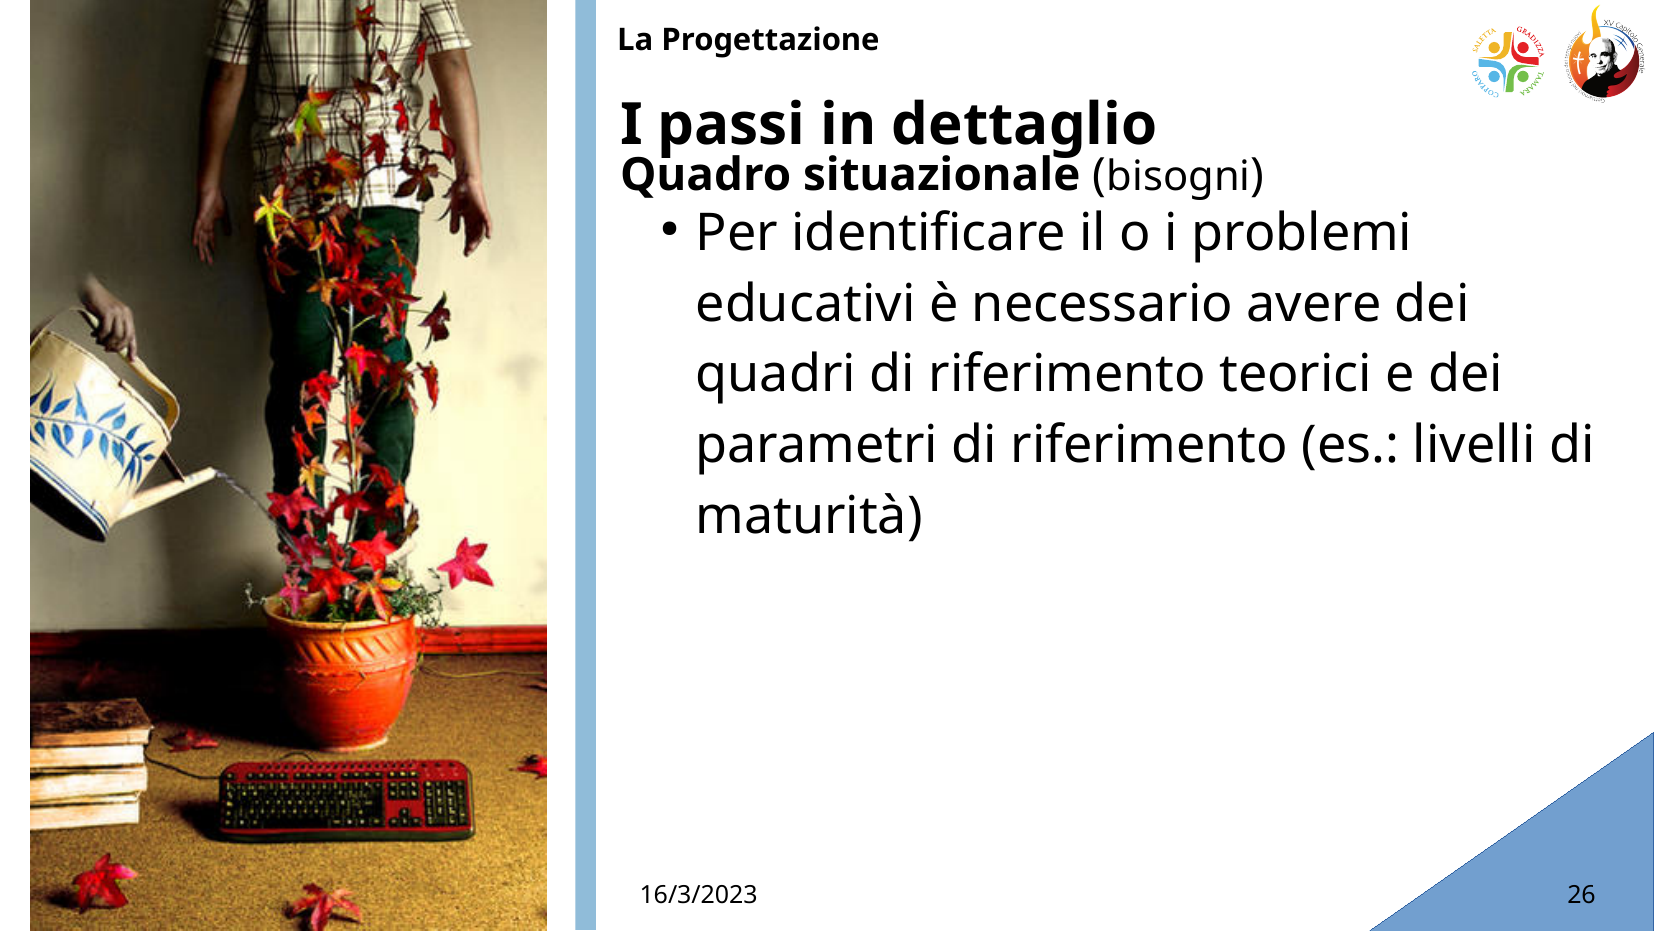

La Progettazione
I passi in dettaglio
Quadro situazionale (bisogni)
# Per identificare il o i problemi educativi è necessario avere dei quadri di riferimento teorici e dei parametri di riferimento (es.: livelli di maturità)